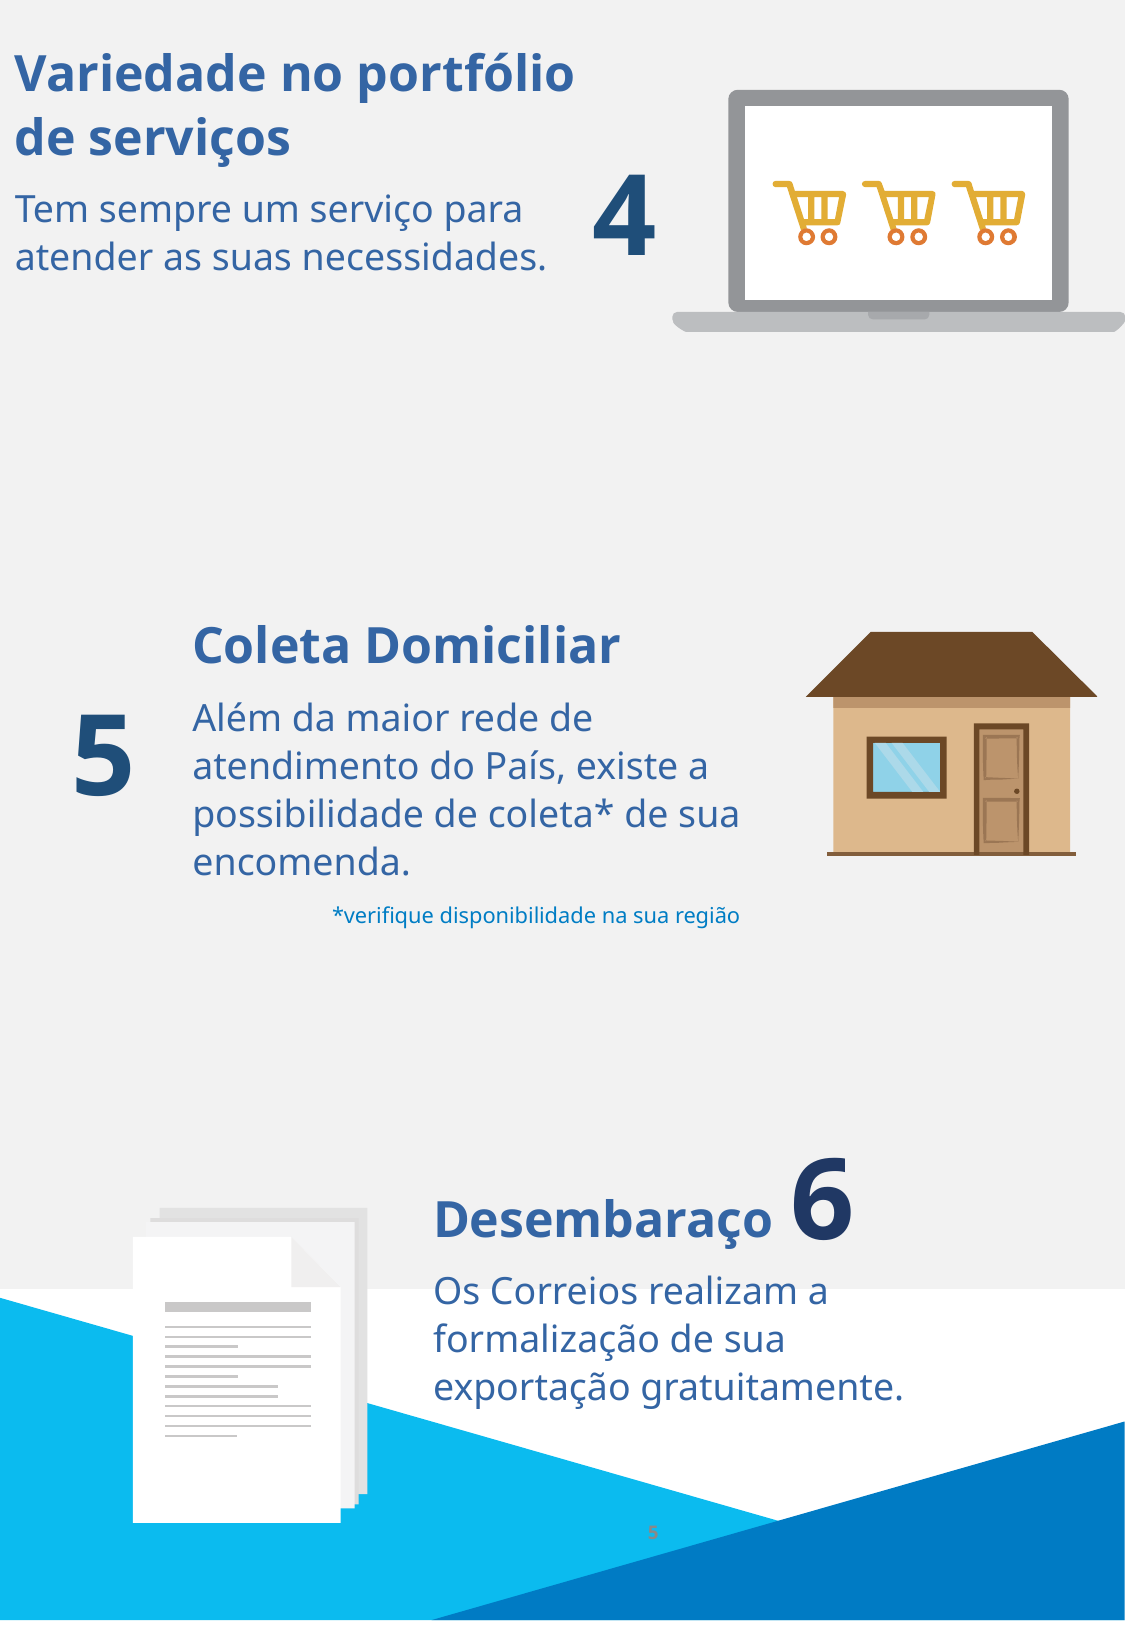

Variedade no portfólio de serviços
Tem sempre um serviço para atender as suas necessidades.
4
Coleta Domiciliar
Além da maior rede de atendimento do País, existe a possibilidade de coleta* de sua encomenda.
*verifique disponibilidade na sua região
5
6
Desembaraço
Os Correios realizam a formalização de sua exportação gratuitamente.